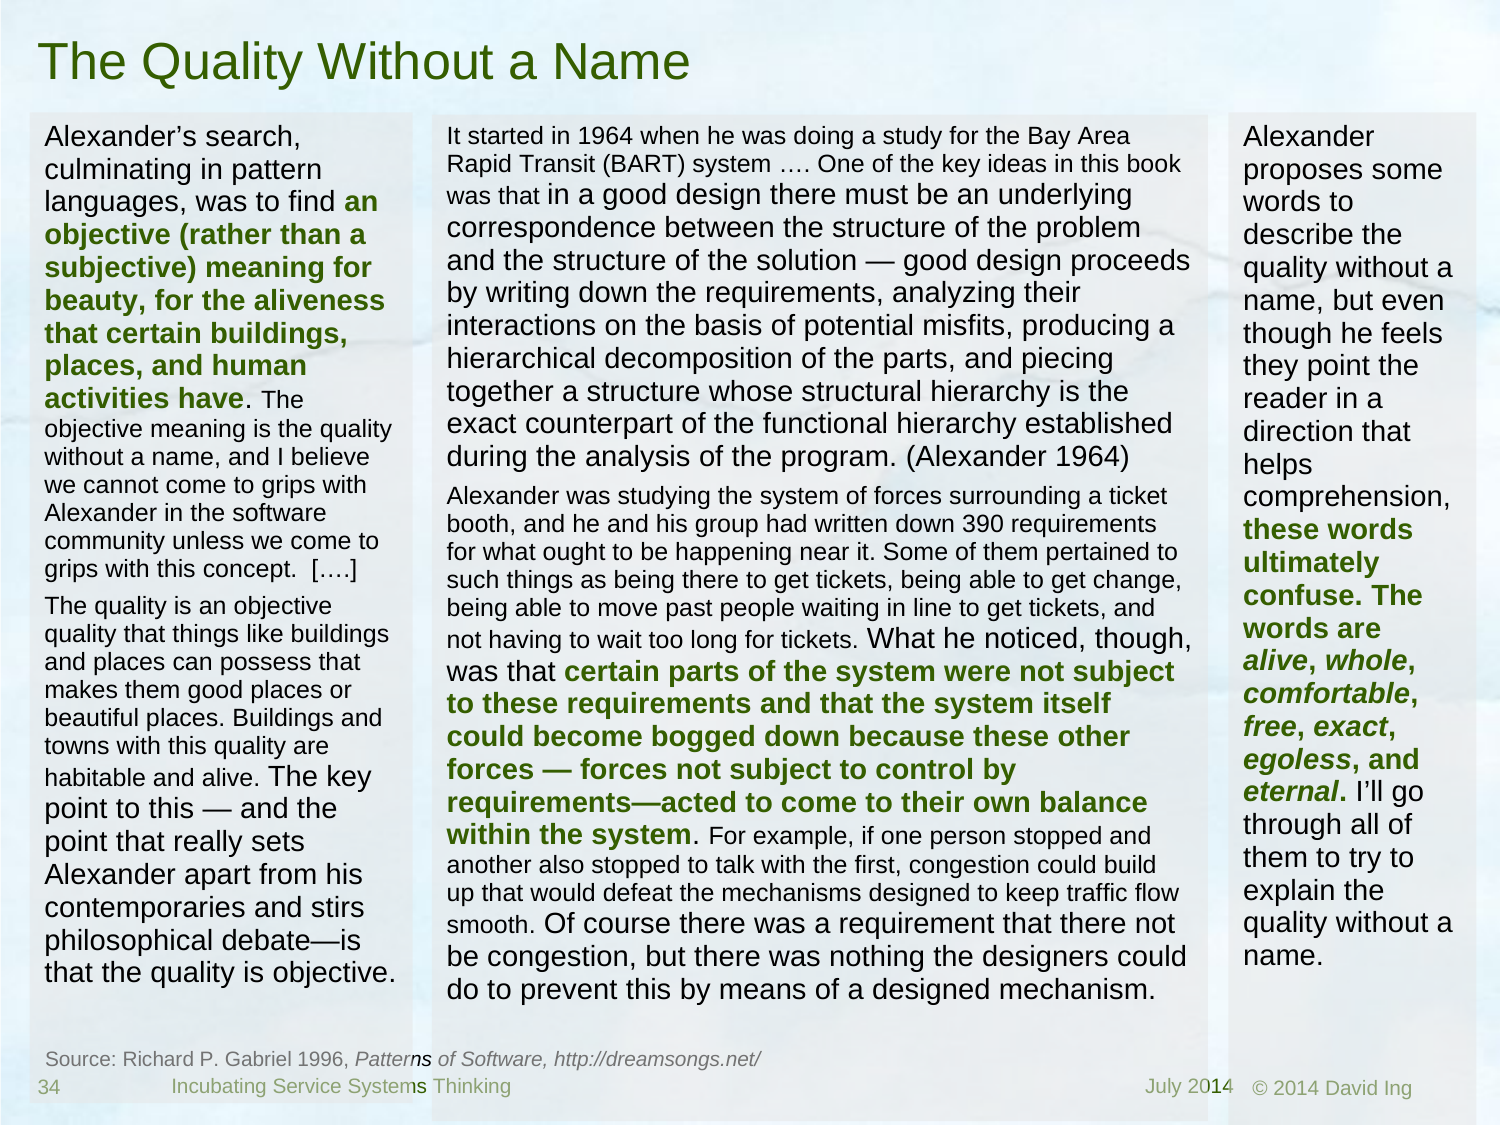

# The Quality Without a Name
Alexander’s search, culminating in pattern languages, was to find an objective (rather than a subjective) meaning for beauty, for the aliveness that certain buildings, places, and human activities have. The objective meaning is the quality without a name, and I believe we cannot come to grips with Alexander in the software community unless we come to grips with this concept. [….]
The quality is an objective quality that things like buildings and places can possess that makes them good places or beautiful places. Buildings and towns with this quality are habitable and alive. The key point to this — and the point that really sets Alexander apart from his contemporaries and stirs philosophical debate—is that the quality is objective.
Alexander proposes some words to describe the quality without a name, but even though he feels they point the reader in a direction that helps comprehension, these words ultimately confuse. The words are alive, whole, comfortable, free, exact, egoless, and eternal. I’ll go through all of them to try to explain the quality without a name.
It started in 1964 when he was doing a study for the Bay Area Rapid Transit (BART) system …. One of the key ideas in this book was that in a good design there must be an underlying correspondence between the structure of the problem and the structure of the solution — good design proceeds by writing down the requirements, analyzing their interactions on the basis of potential misfits, producing a hierarchical decomposition of the parts, and piecing together a structure whose structural hierarchy is the exact counterpart of the functional hierarchy established during the analysis of the program. (Alexander 1964)
Alexander was studying the system of forces surrounding a ticket booth, and he and his group had written down 390 requirements for what ought to be happening near it. Some of them pertained to such things as being there to get tickets, being able to get change, being able to move past people waiting in line to get tickets, and not having to wait too long for tickets. What he noticed, though, was that certain parts of the system were not subject to these requirements and that the system itself could become bogged down because these other forces — forces not subject to control by requirements—acted to come to their own balance within the system. For example, if one person stopped and another also stopped to talk with the first, congestion could build up that would defeat the mechanisms designed to keep traffic flow smooth. Of course there was a requirement that there not be congestion, but there was nothing the designers could do to prevent this by means of a designed mechanism.
Source: Richard P. Gabriel 1996, Patterns of Software, http://dreamsongs.net/
Incubating Service Systems Thinking
July 2014
34